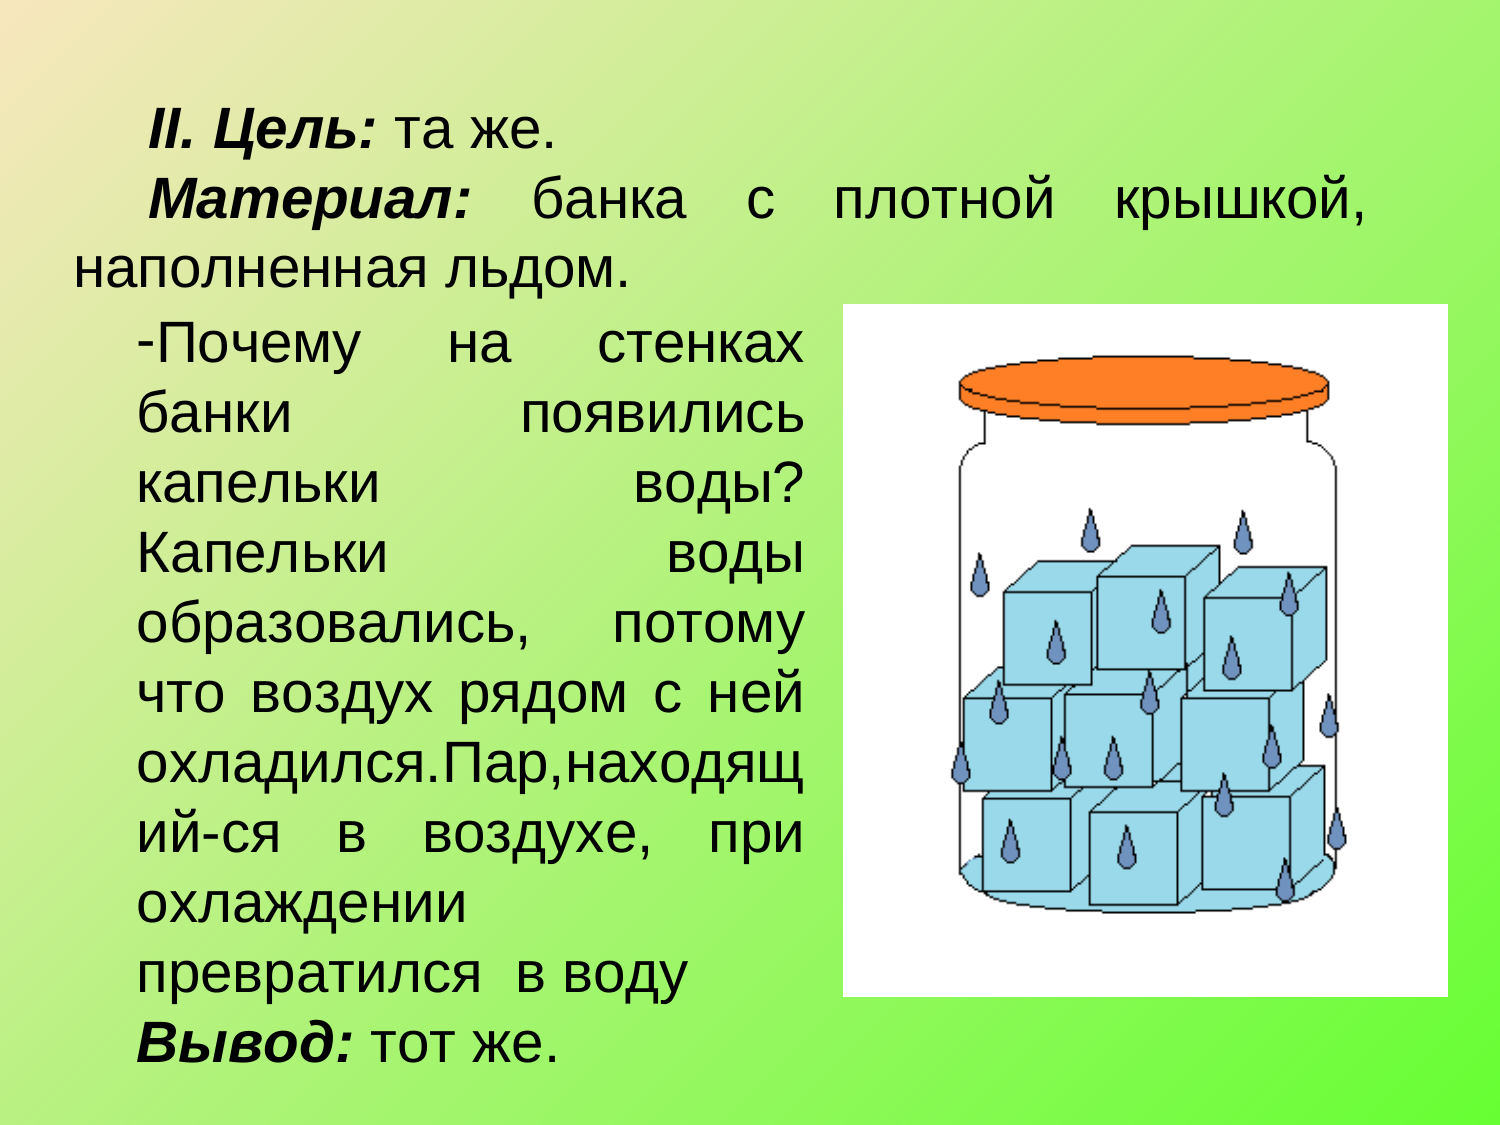

II. Цель: та же.
Материал: банка с плотной крышкой, наполненная льдом.
Почему на стенках банки появились капельки воды? Капельки воды образовались, потому что воздух рядом с ней охладился.Пар,находящий-ся в воздухе, при охлаждении превратился в воду
Вывод: тот же.